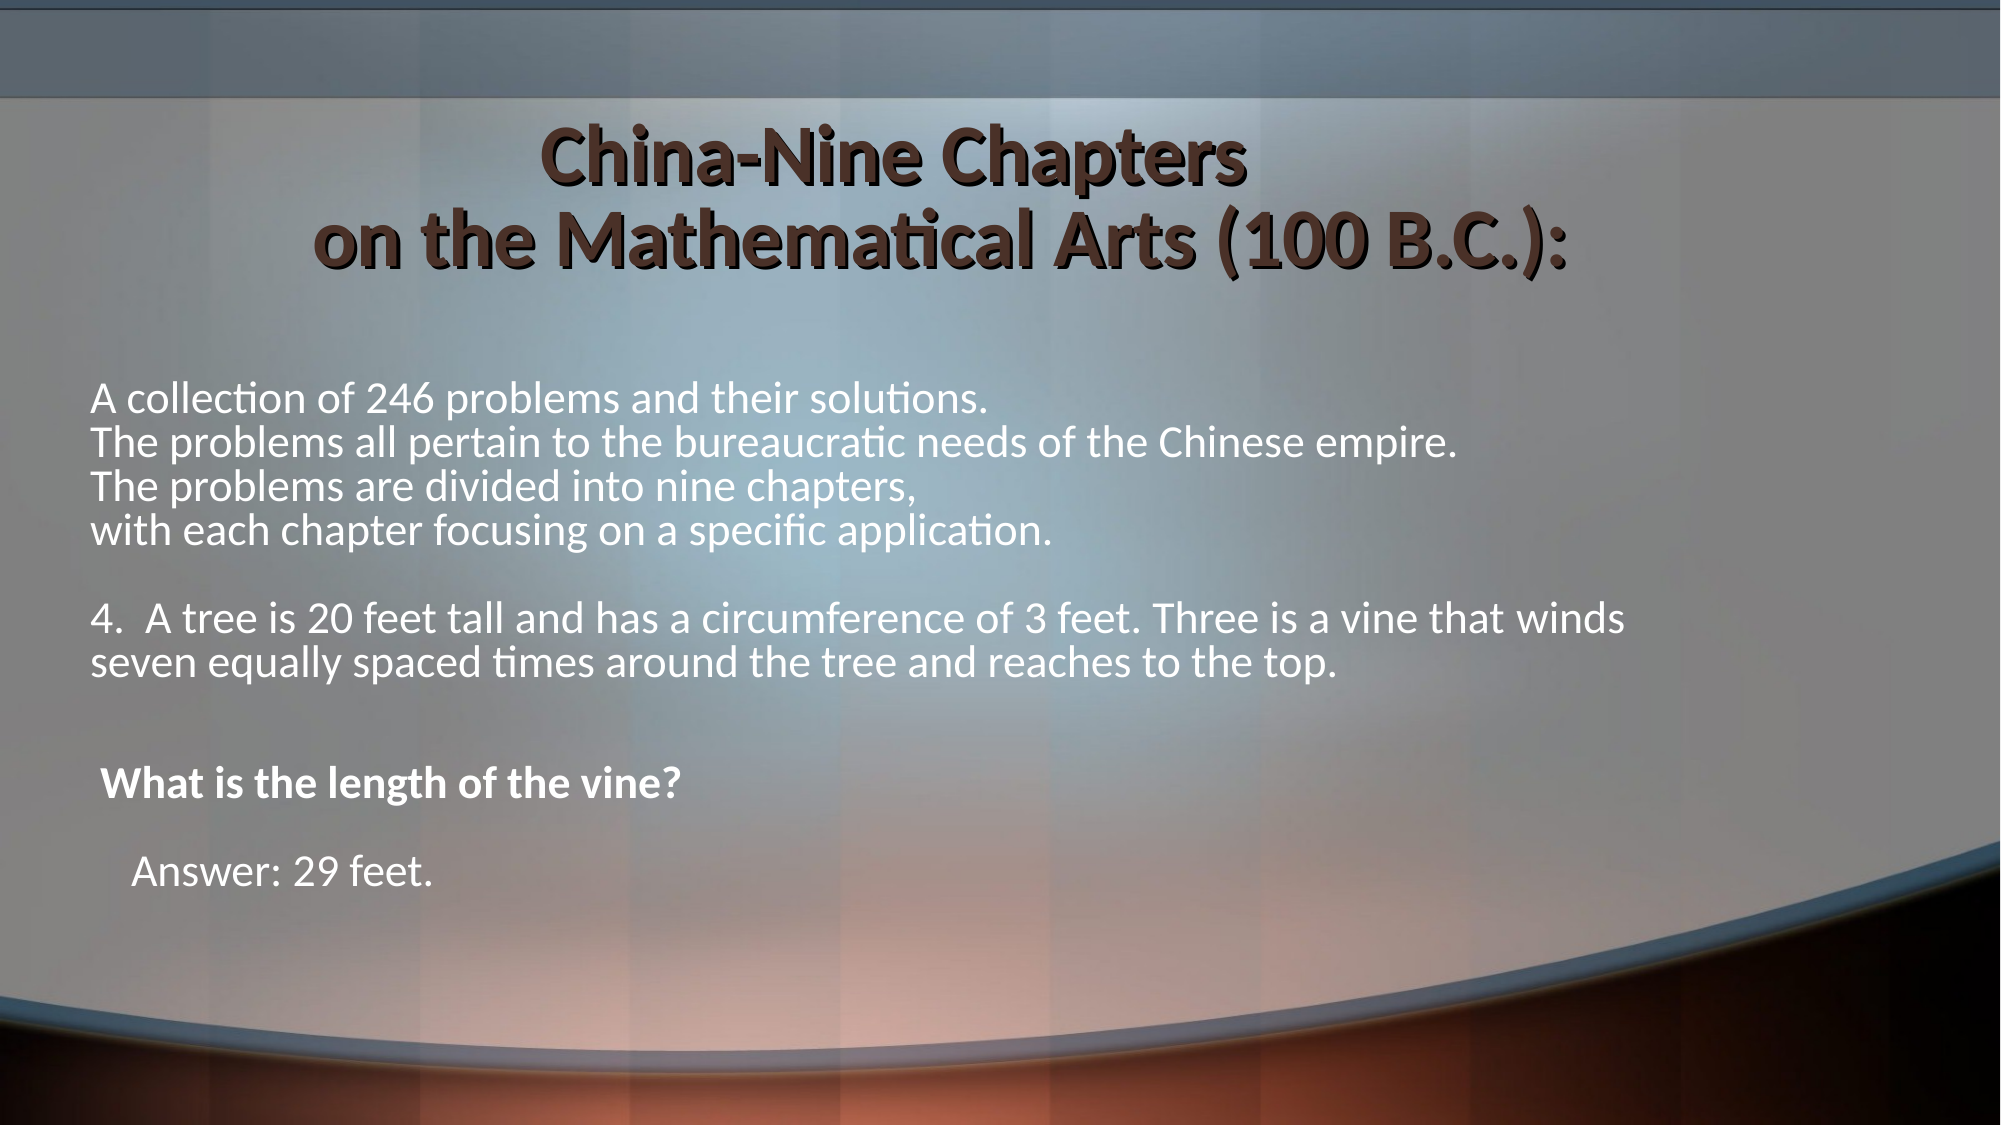

# China-Nine Chapters on the Mathematical Arts (100 B.C.):
A collection of 246 problems and their solutions.
The problems all pertain to the bureaucratic needs of the Chinese empire.
The problems are divided into nine chapters,
with each chapter focusing on a specific application.
4. A tree is 20 feet tall and has a circumference of 3 feet. Three is a vine that winds seven equally spaced times around the tree and reaches to the top.
 What is the length of the vine?
 Answer: 29 feet.